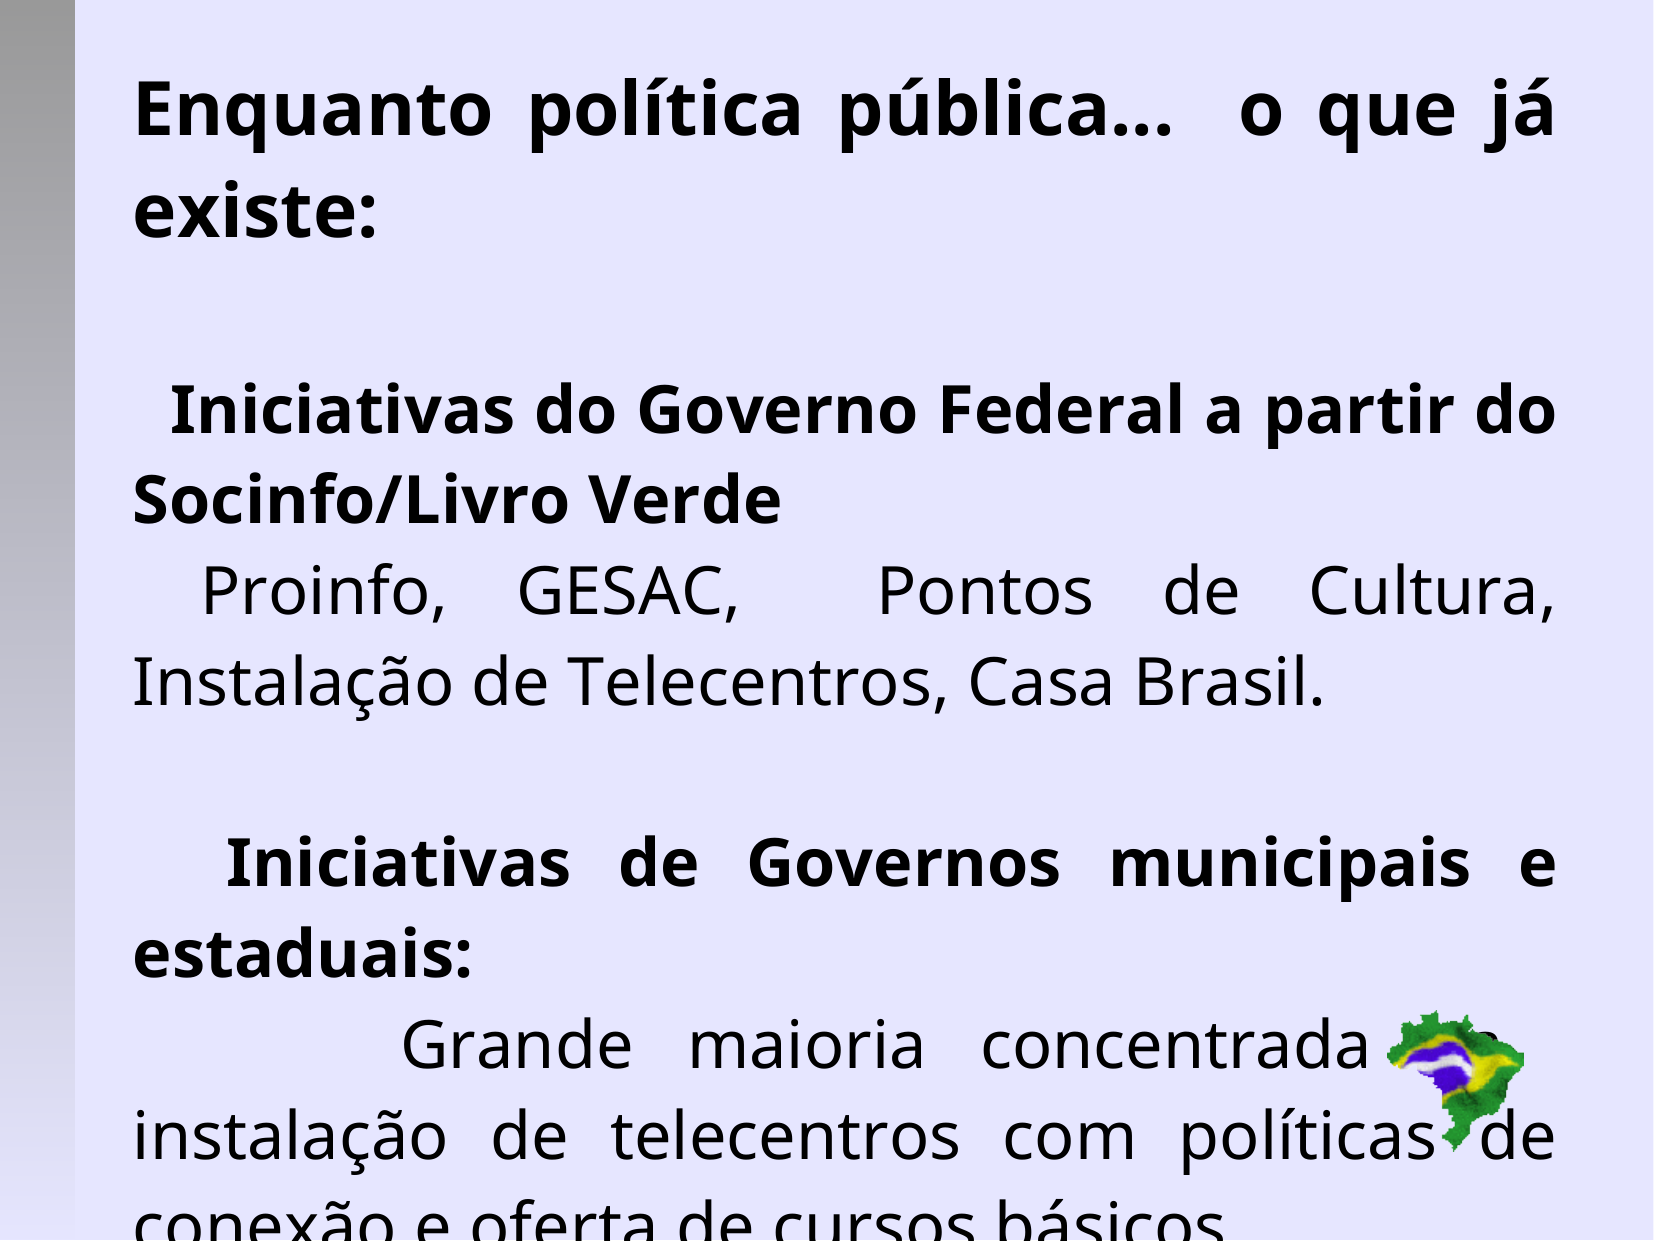

Enquanto política pública... o que já existe:
 Iniciativas do Governo Federal a partir do Socinfo/Livro Verde
 Proinfo, GESAC, Pontos de Cultura, Instalação de Telecentros, Casa Brasil.
 Iniciativas de Governos municipais e estaduais:
 Grande maioria concentrada na instalação de telecentros com políticas de conexão e oferta de cursos básicos